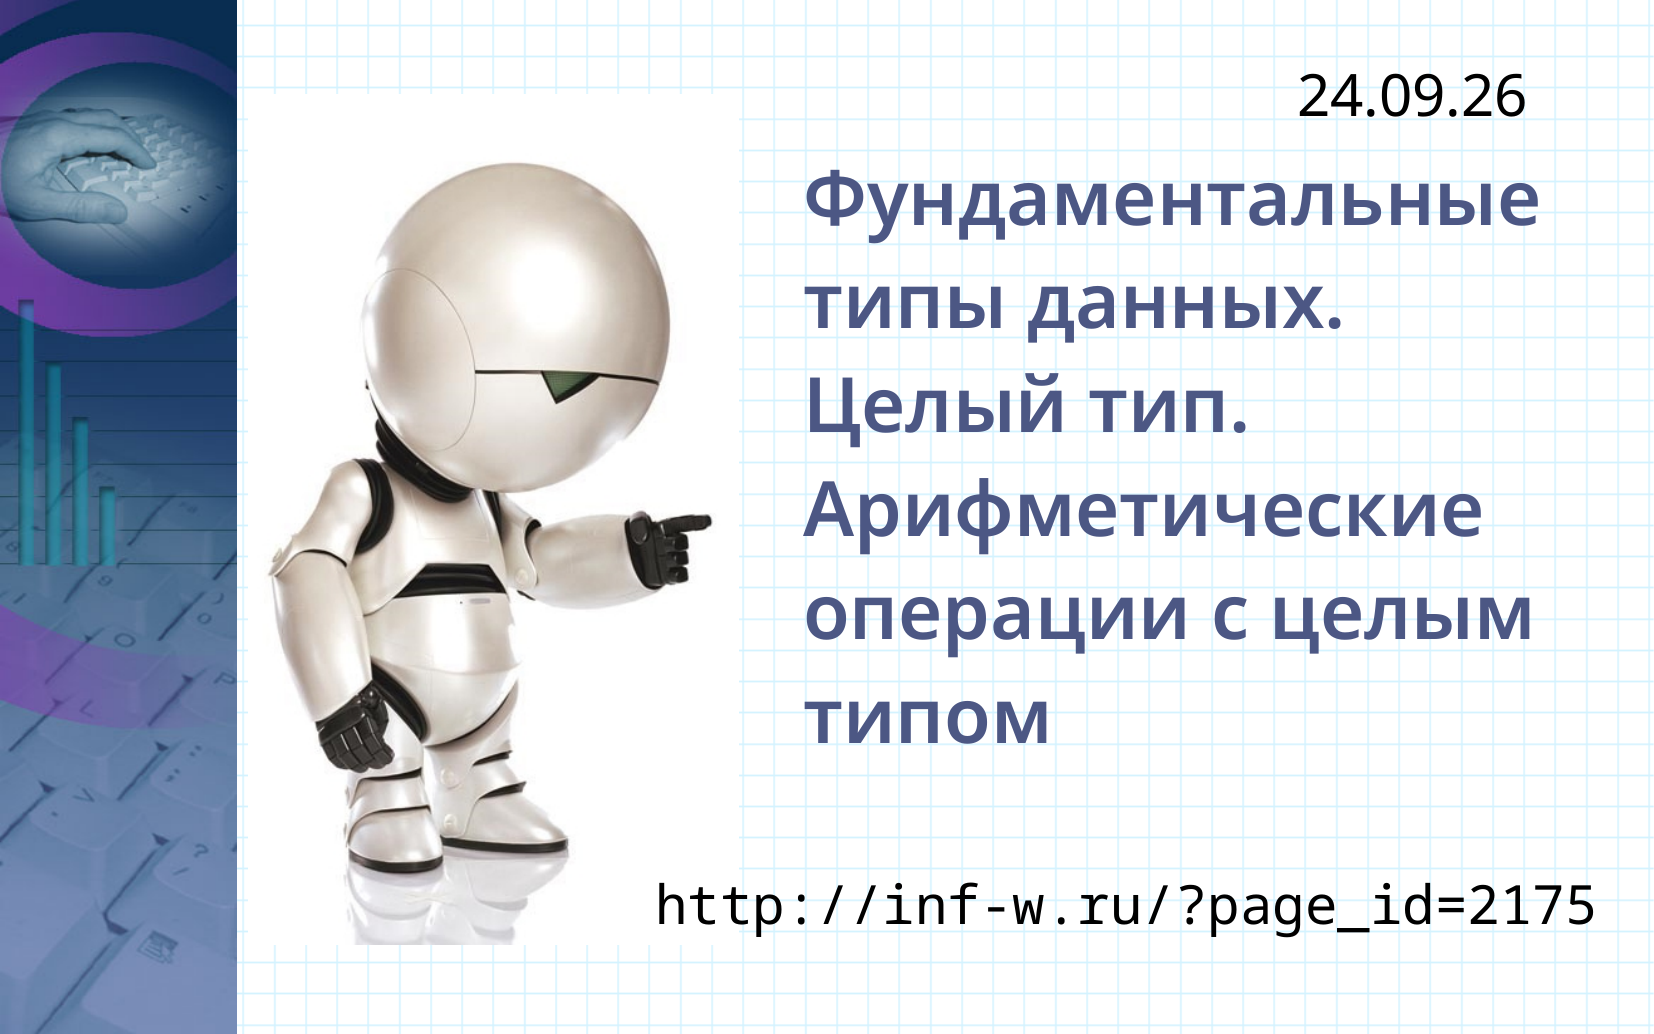

# Фундаментальные типы данных. Целый тип. Арифметические операции с целым типом
http://inf-w.ru/?page_id=2175